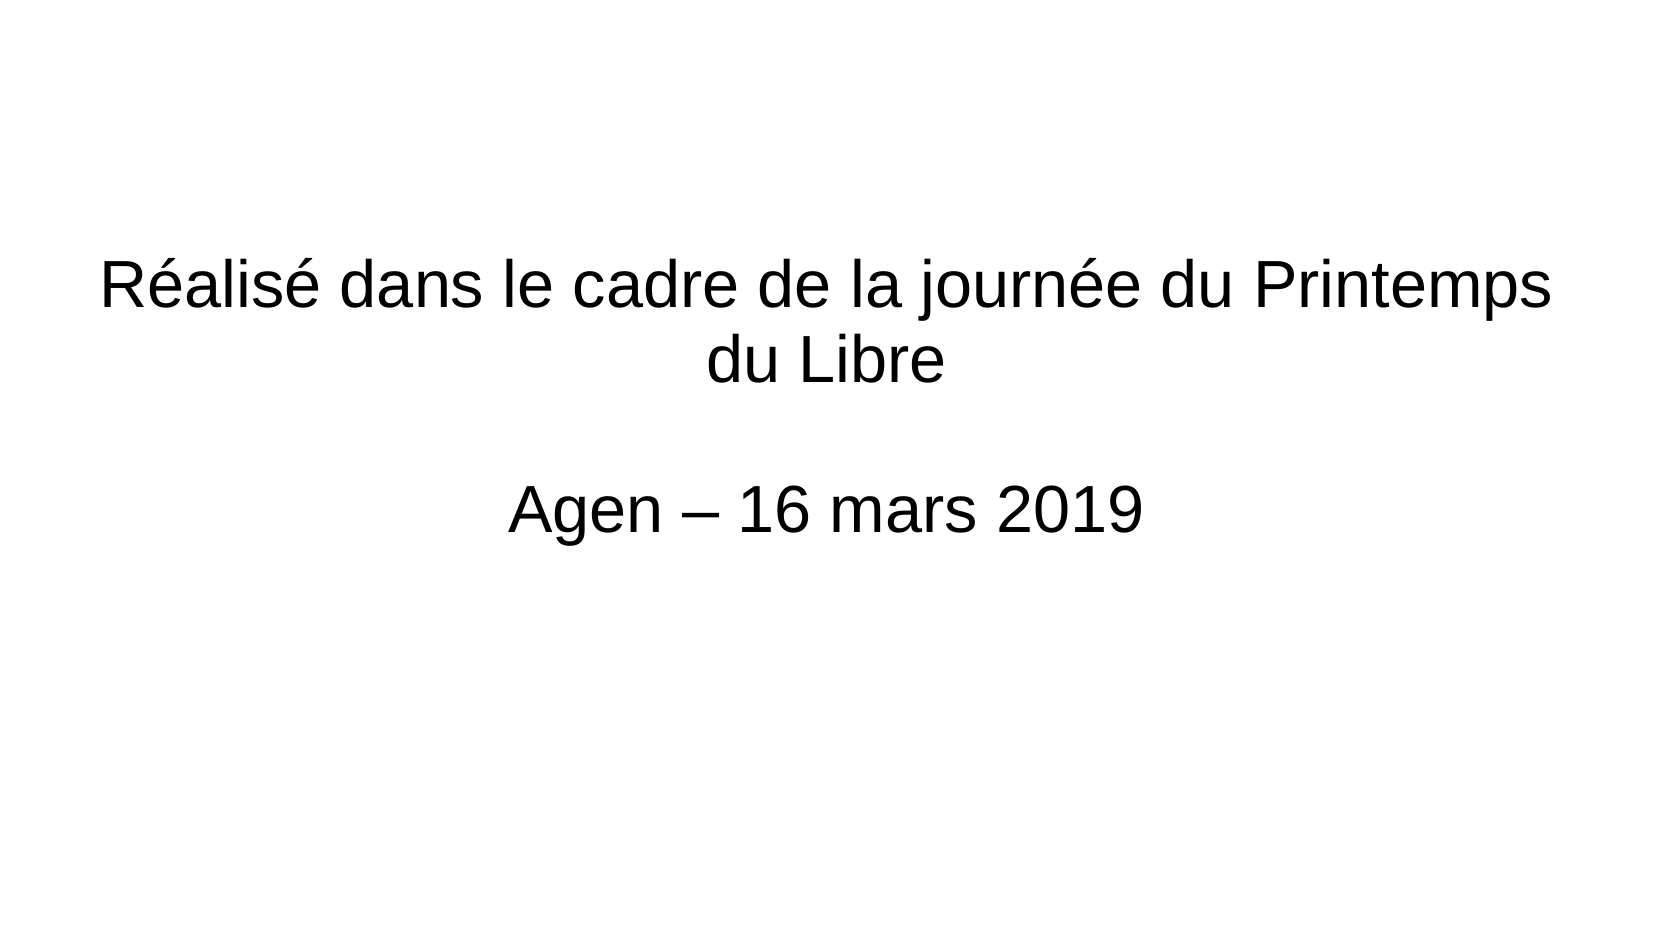

# Réalisé dans le cadre de la journée du Printemps du Libre
Agen – 16 mars 2019